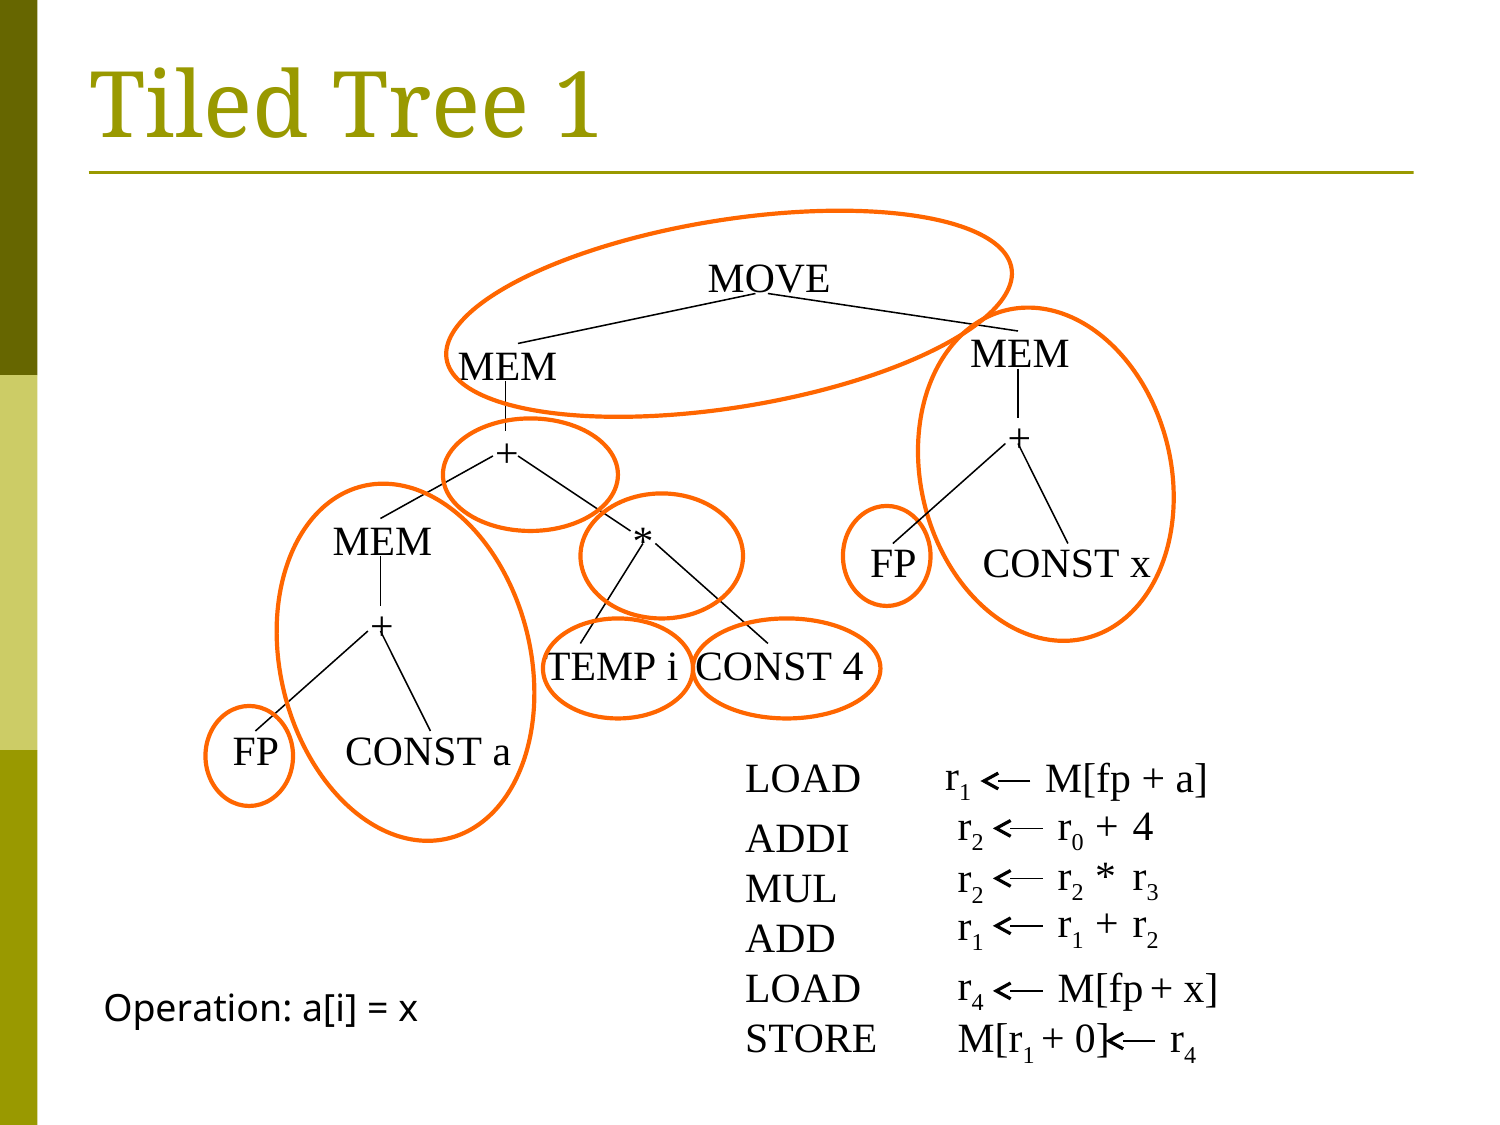

# Tiled Tree 1
MOVE
MEM
MEM
+
+
MEM
*
FP
CONST x
+
TEMP i
CONST 4
FP
CONST a
r1
LOAD
M[fp + a]
r2
r0
+
4
ADDI
r2
*
r3
r2
MUL
r1
+
r2
r1
ADD
r4
LOAD
M[fp + x]
Operation: a[i] = x
STORE
M[r1 + 0]
r4